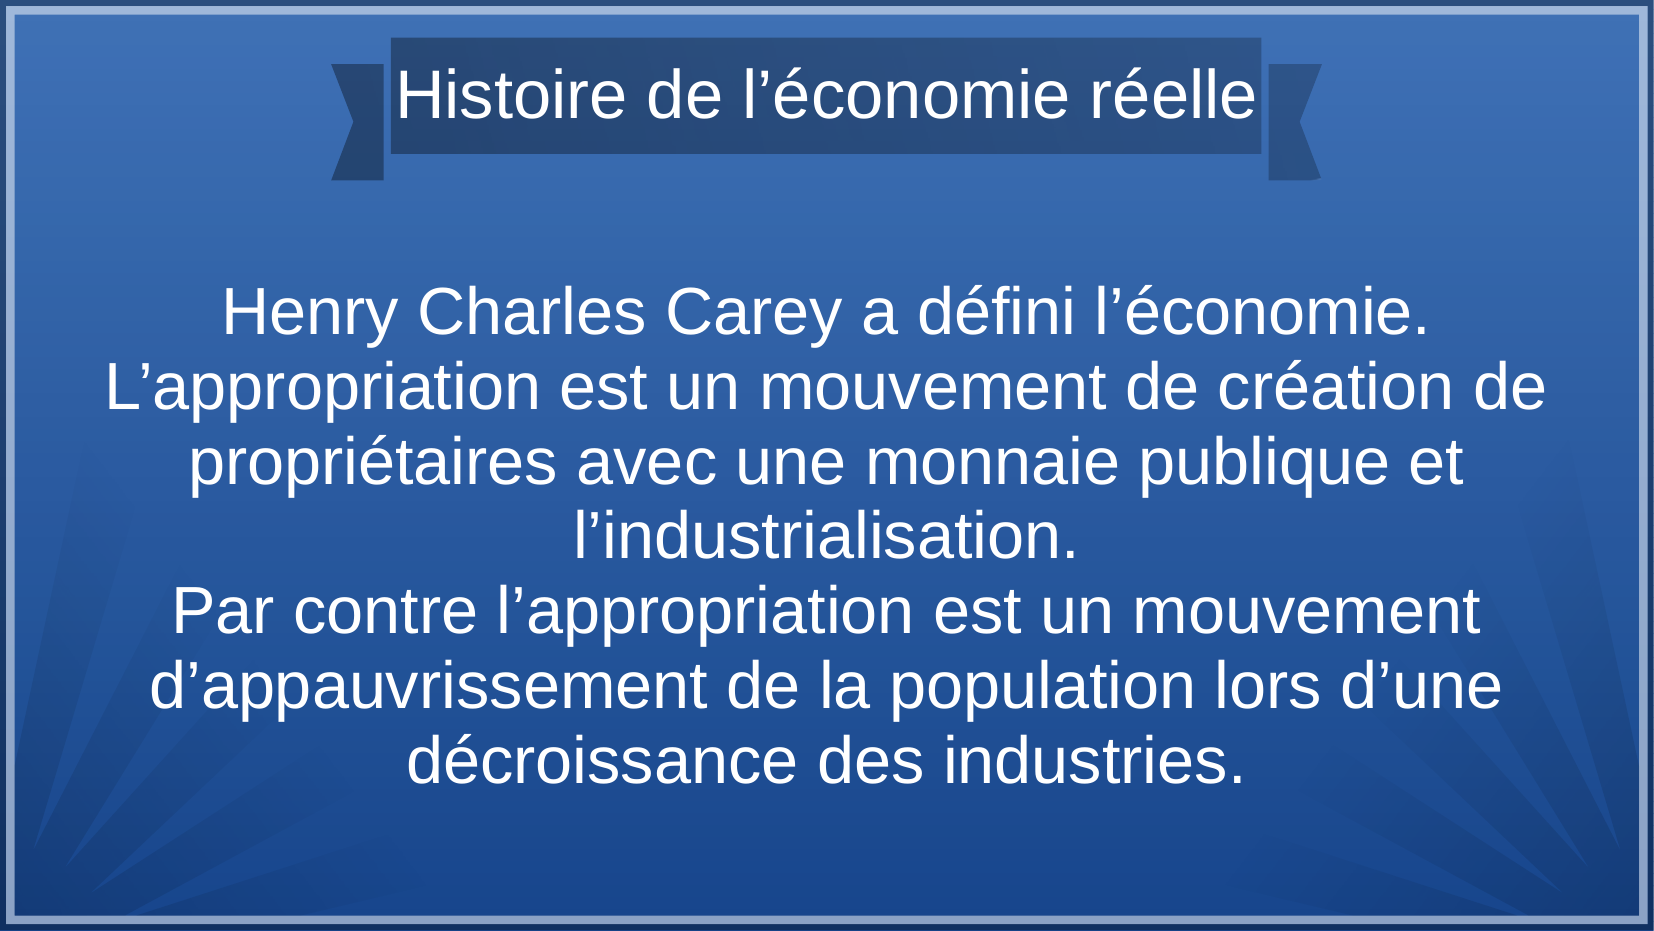

# Histoire de l’économie réelle
Henry Charles Carey a défini l’économie.
L’appropriation est un mouvement de création de propriétaires avec une monnaie publique et l’industrialisation.
Par contre l’appropriation est un mouvement d’appauvrissement de la population lors d’une décroissance des industries.